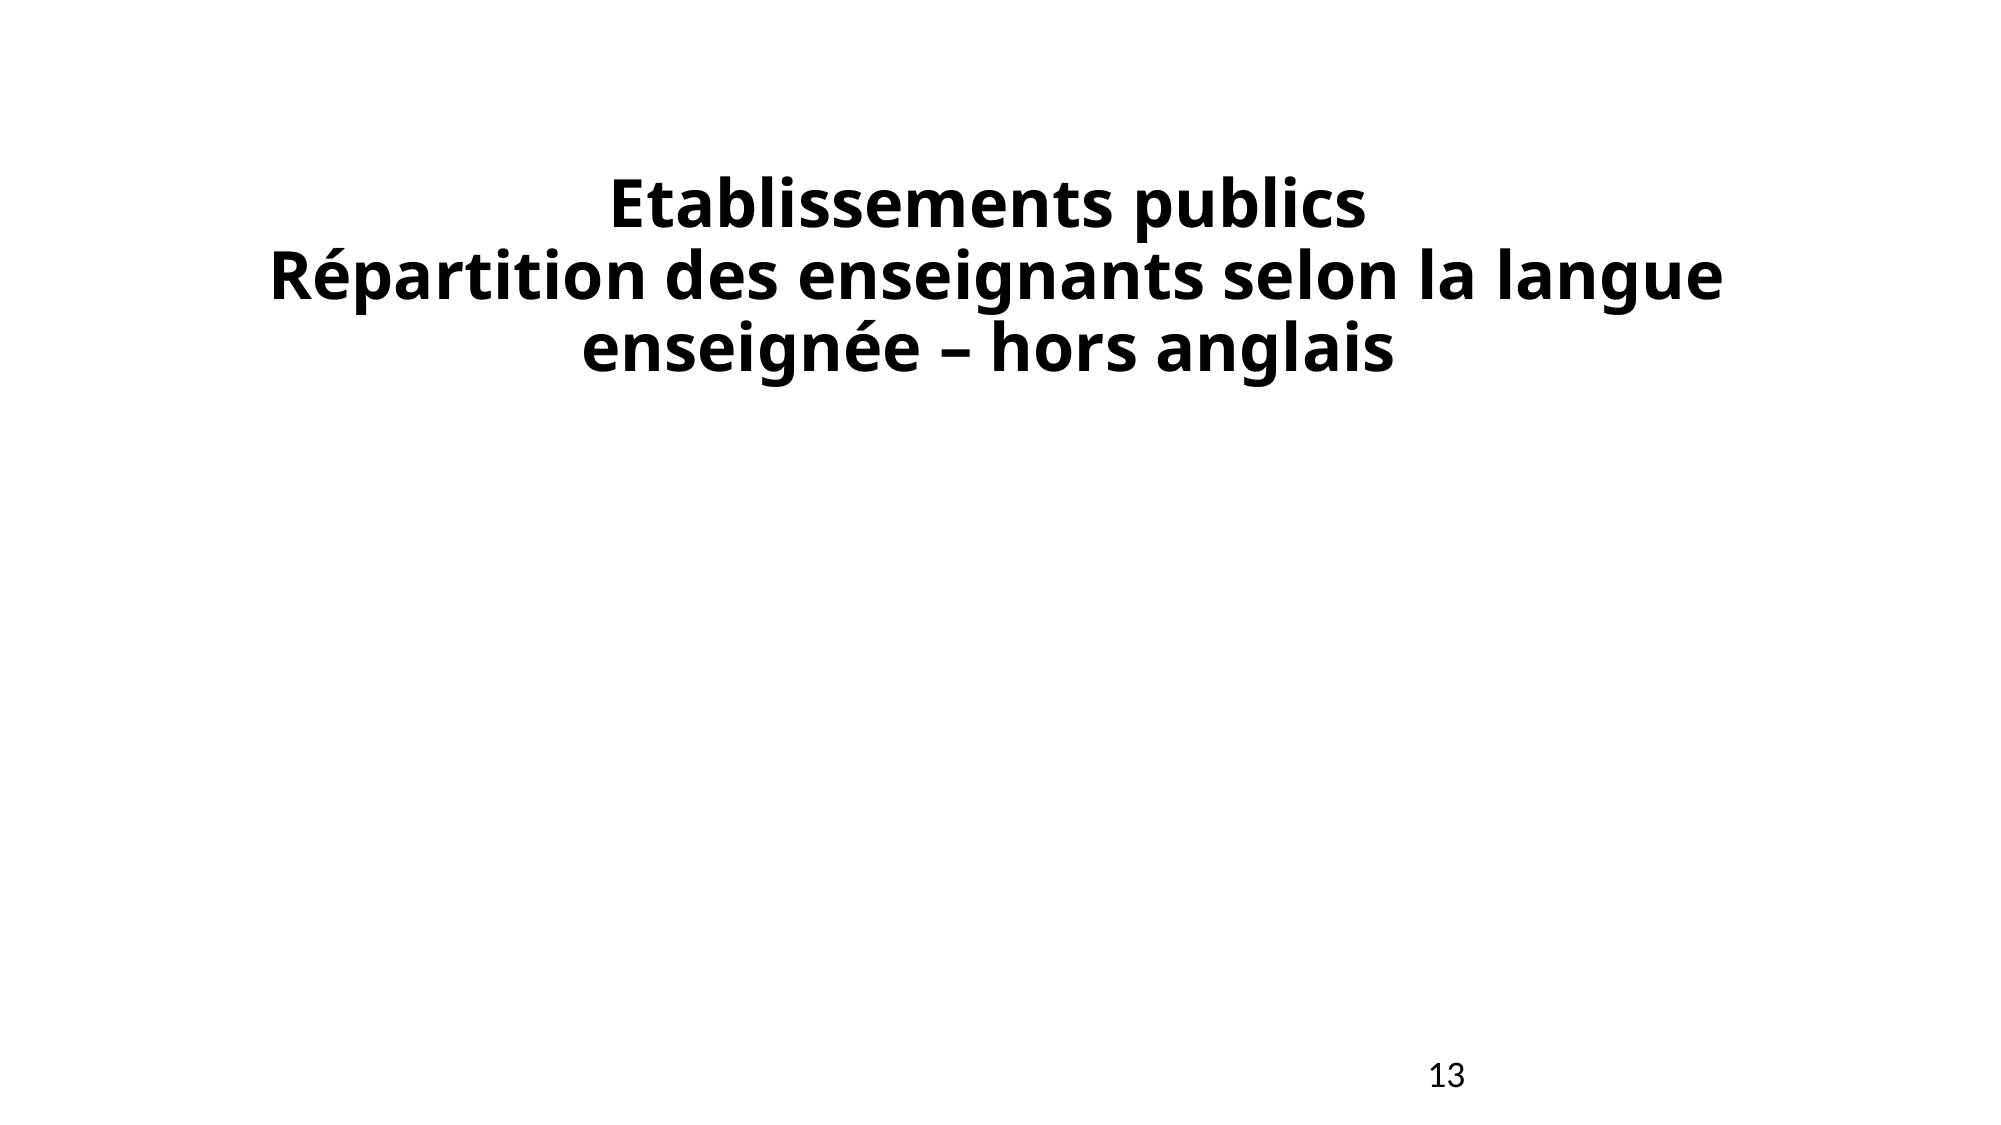

# Etablissements publics Répartition des enseignants selon la langue enseignée – hors anglais
[unsupported chart]
### Chart
| Category | |